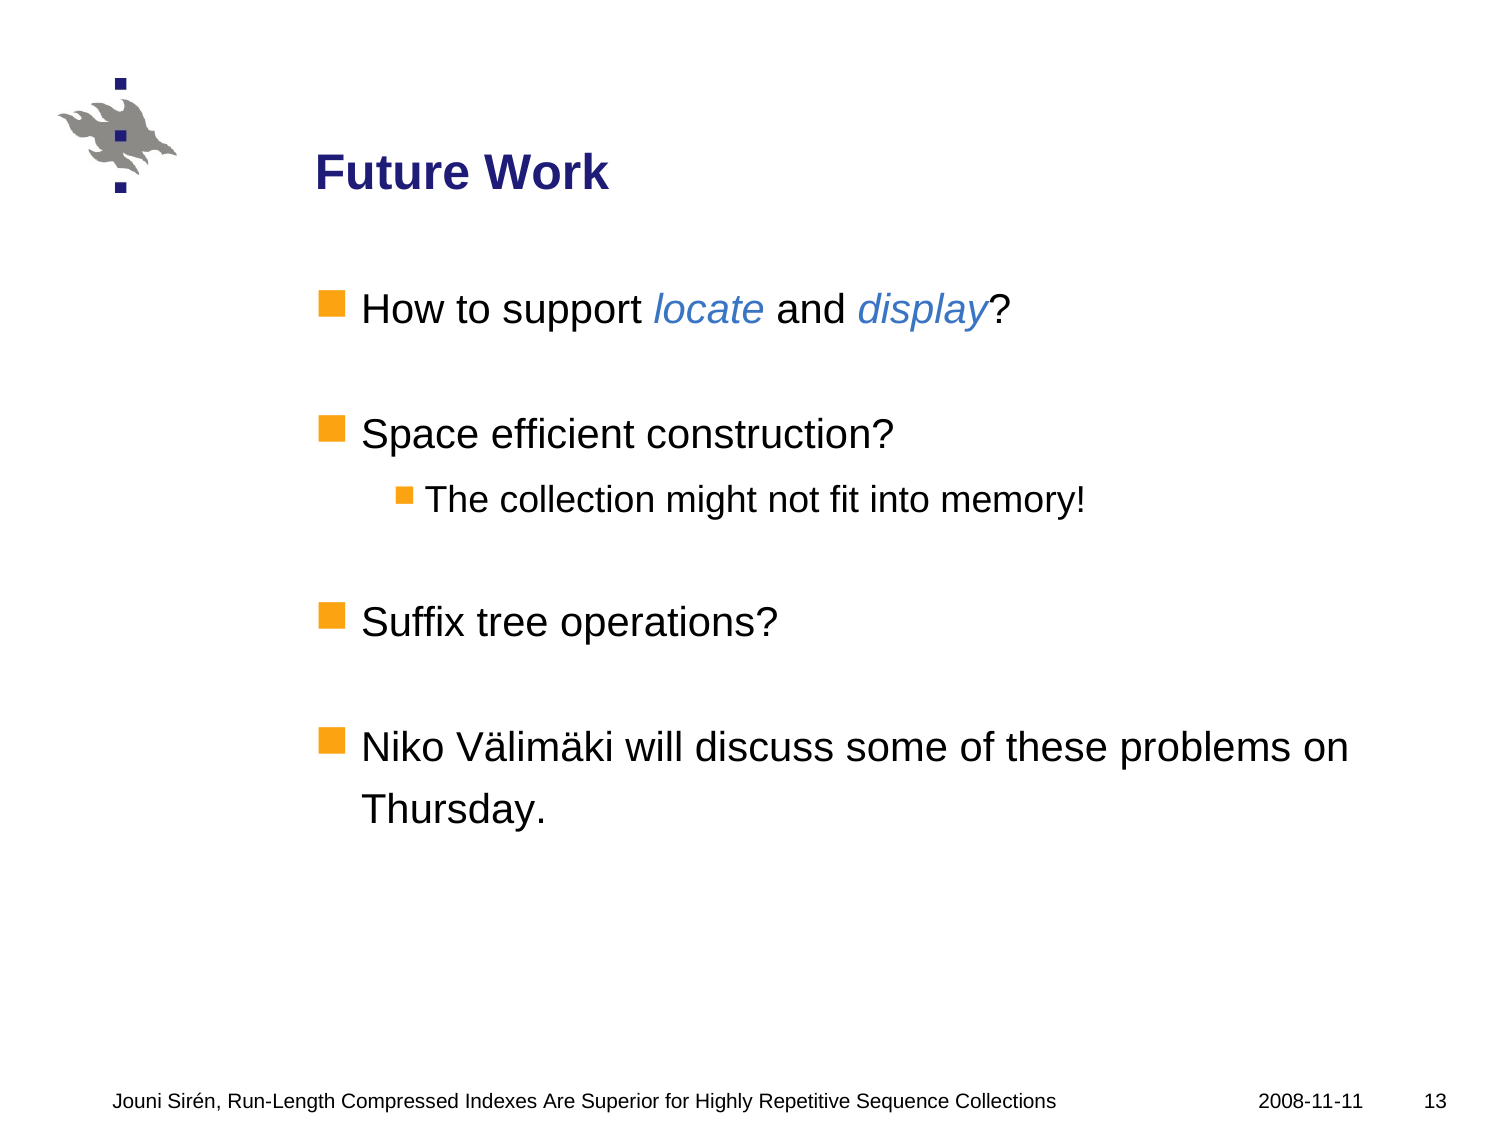

# Future Work
How to support locate and display?
Space efficient construction?
The collection might not fit into memory!
Suffix tree operations?
Niko Välimäki will discuss some of these problems on Thursday.
Jouni Sirén, Run-Length Compressed Indexes Are Superior for Highly Repetitive Sequence Collections
2008-11-11
13